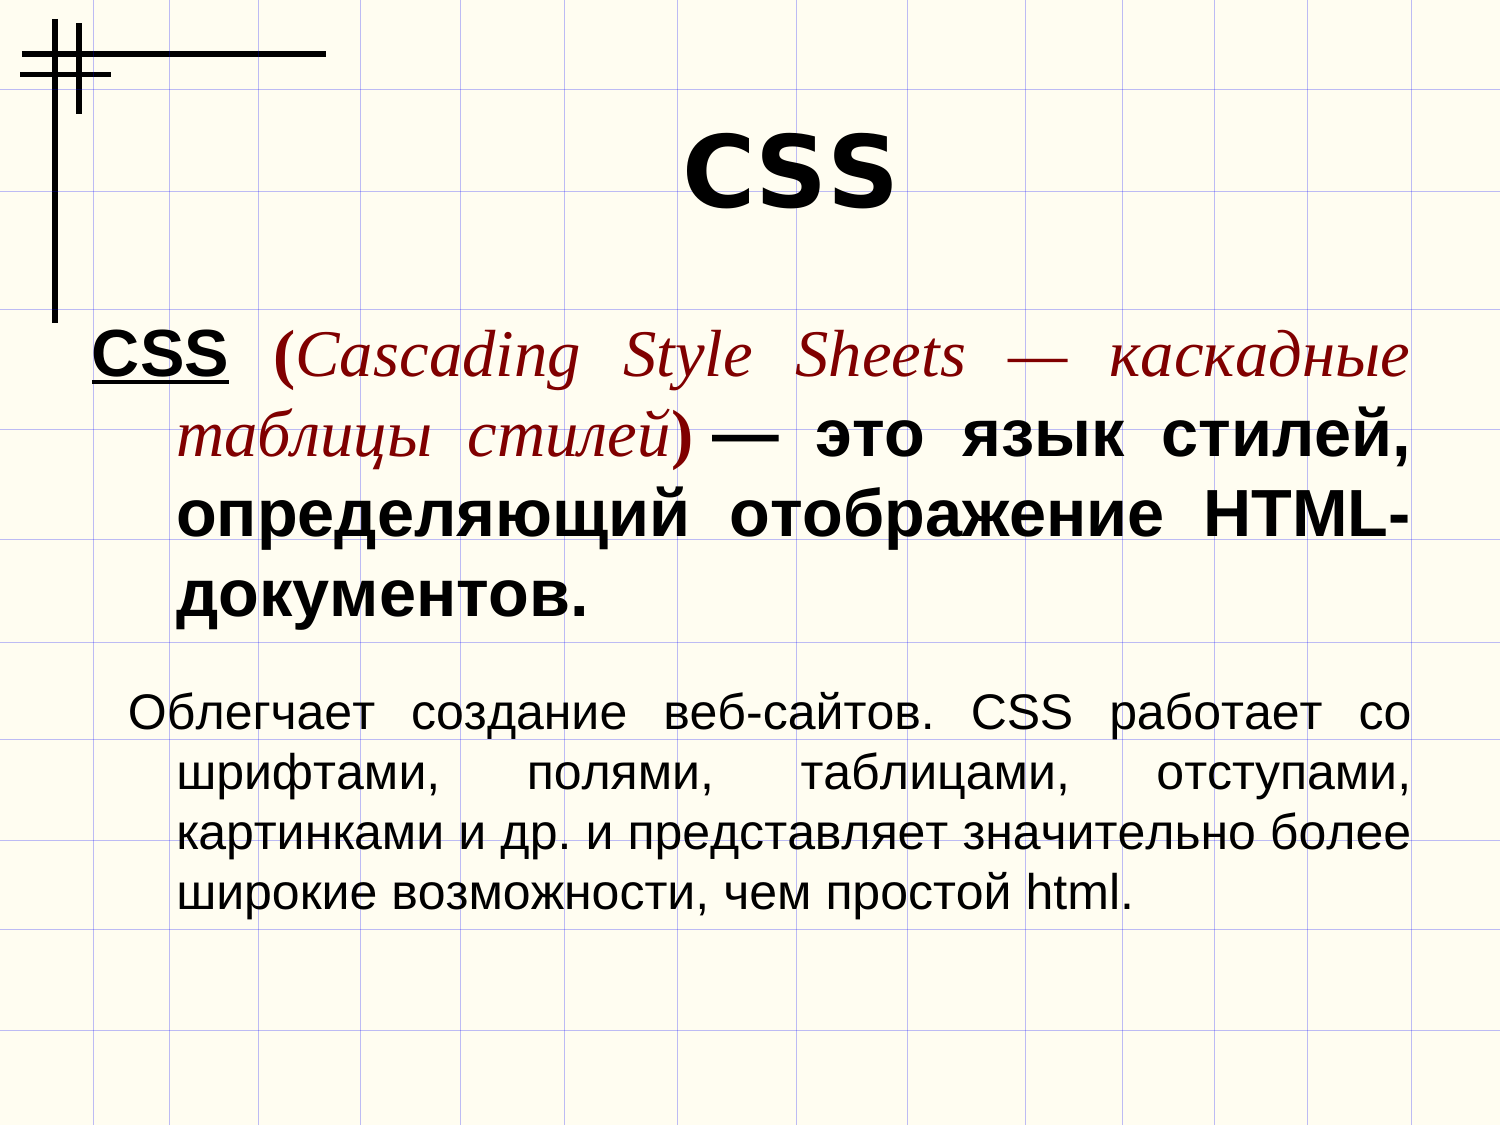

CSS
# CSS (Cascading Style Sheets — каскадные таблицы стилей) — это язык стилей, определяющий отображение HTML-документов.
 Облегчает создание веб-сайтов. CSS работает со шрифтами, полями, таблицами, отступами, картинками и др. и представляет значительно более широкие возможности, чем простой html.